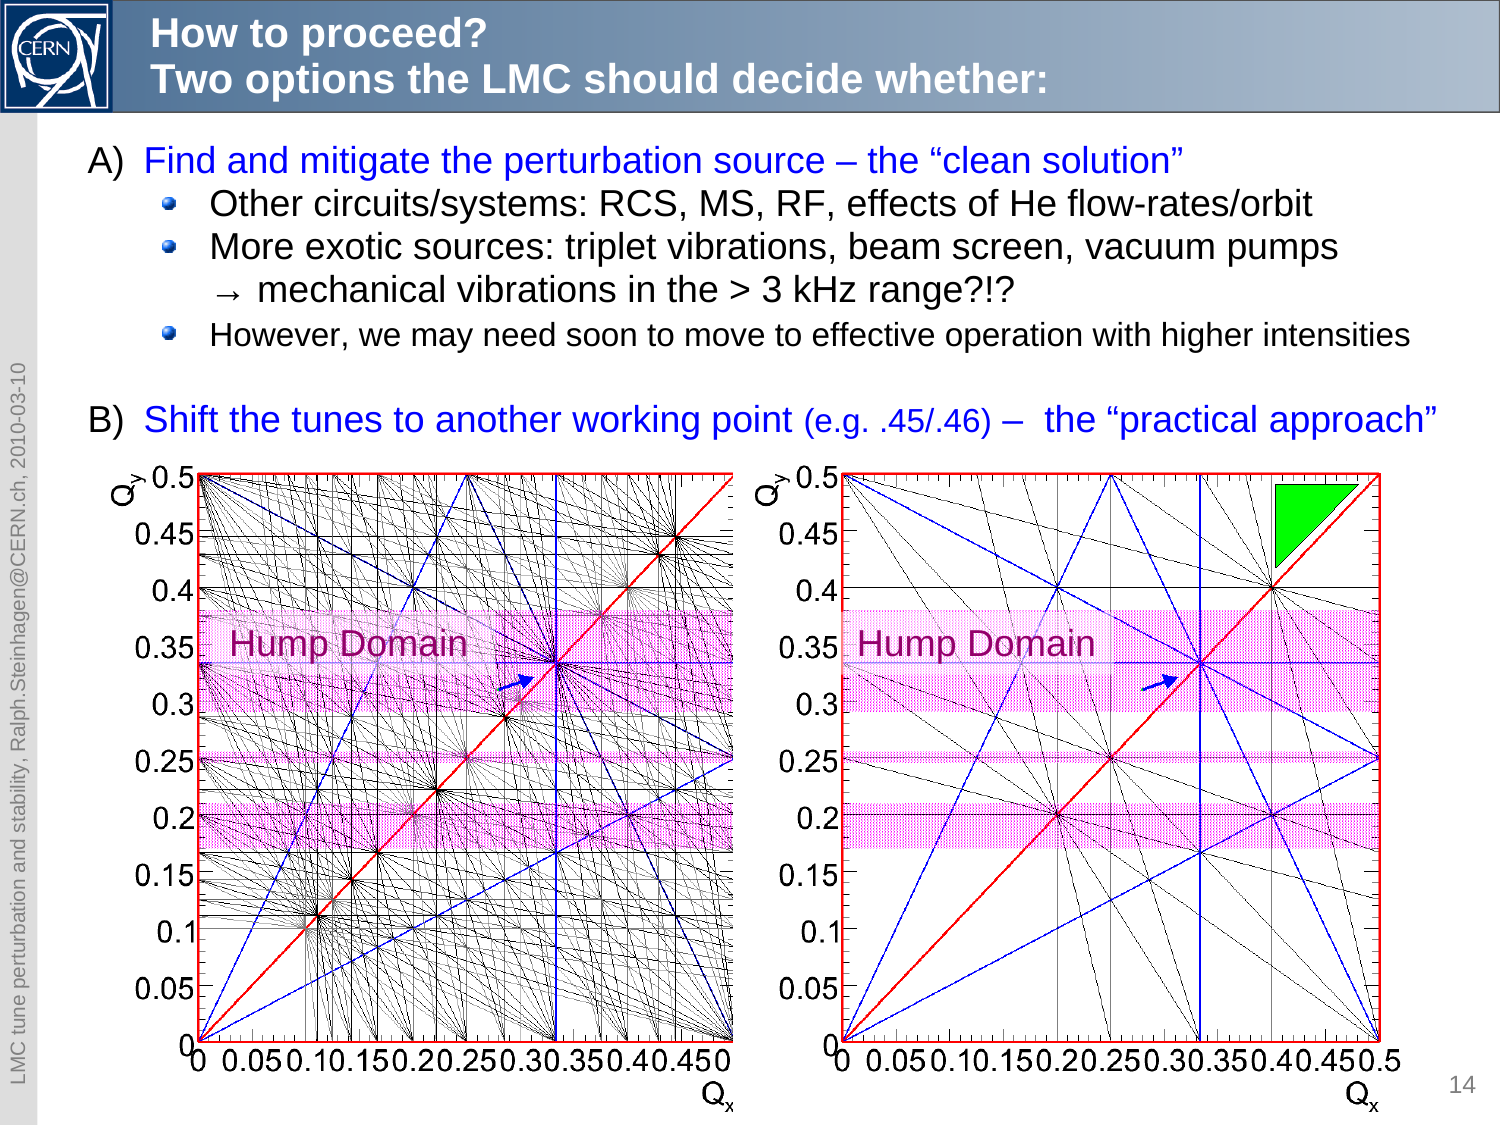

# How to proceed? Two options the LMC should decide whether:
Find and mitigate the perturbation source – the “clean solution”
Other circuits/systems: RCS, MS, RF, effects of He flow-rates/orbit
More exotic sources: triplet vibrations, beam screen, vacuum pumps 	 → mechanical vibrations in the > 3 kHz range?!?
However, we may need soon to move to effective operation with higher intensities
Shift the tunes to another working point (e.g. .45/.46) – the “practical approach”
Hump Domain
Hump Domain